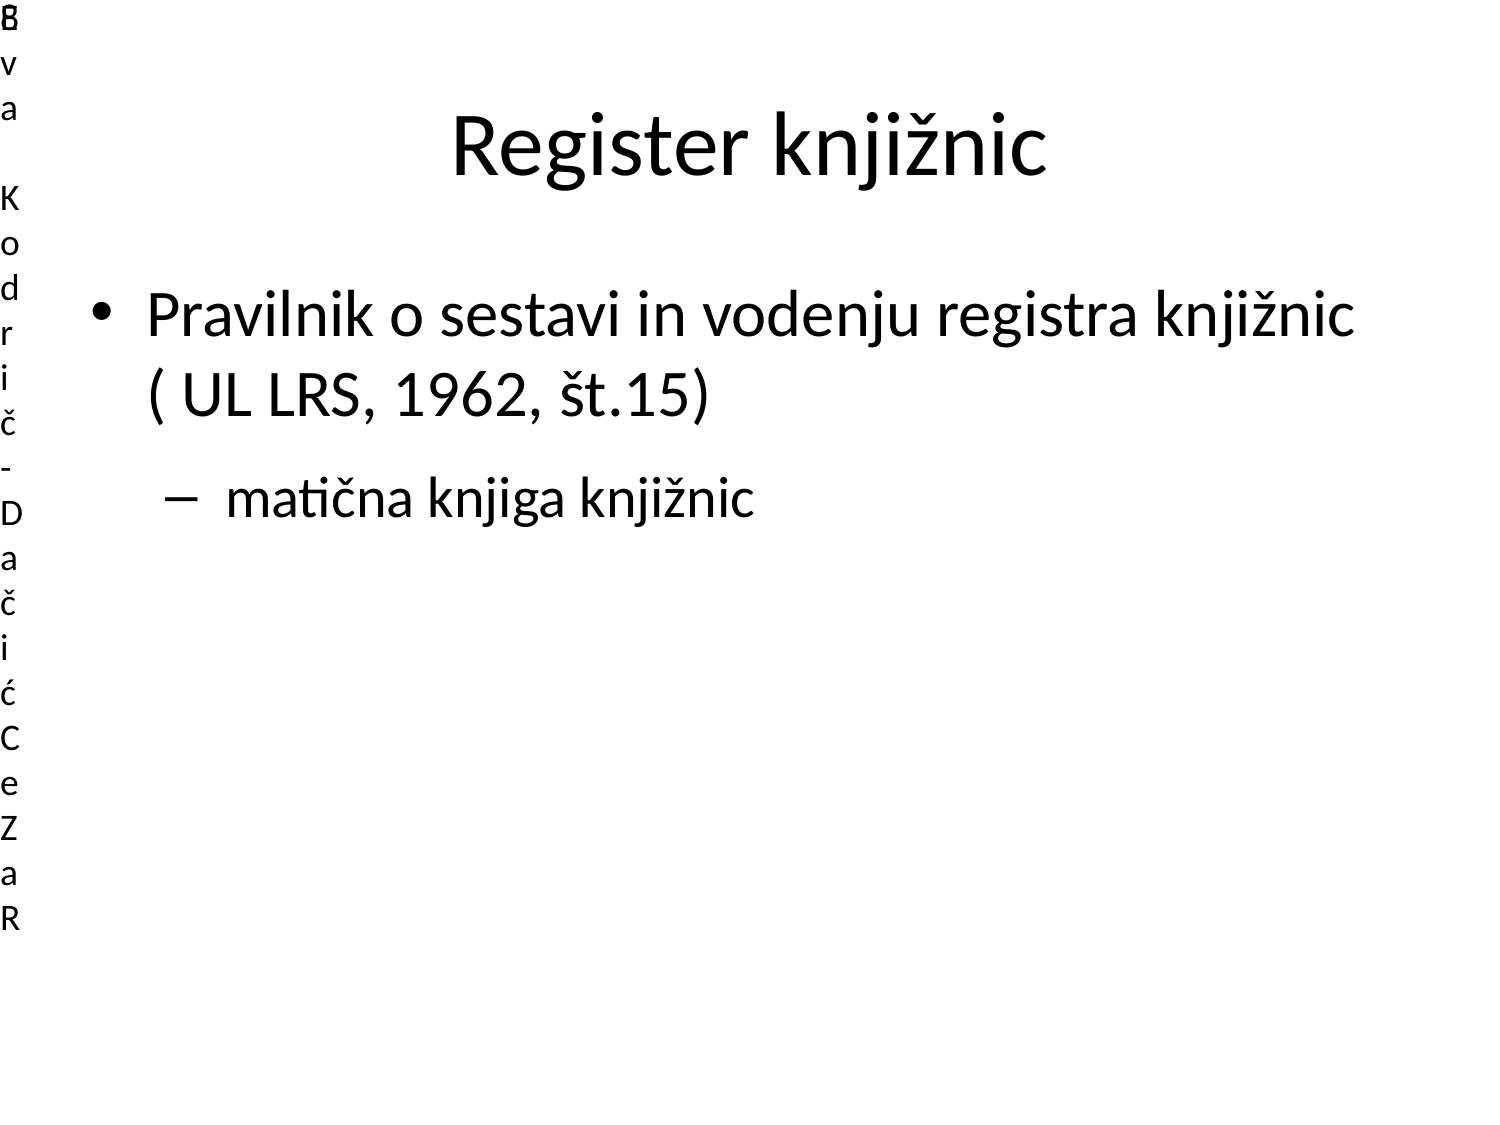

Eva Kodrič-Dačić
CeZaR
# Register knjižnic
Pravilnik o sestavi in vodenju registra knjižnic ( UL LRS, 1962, št.15)
 matična knjiga knjižnic